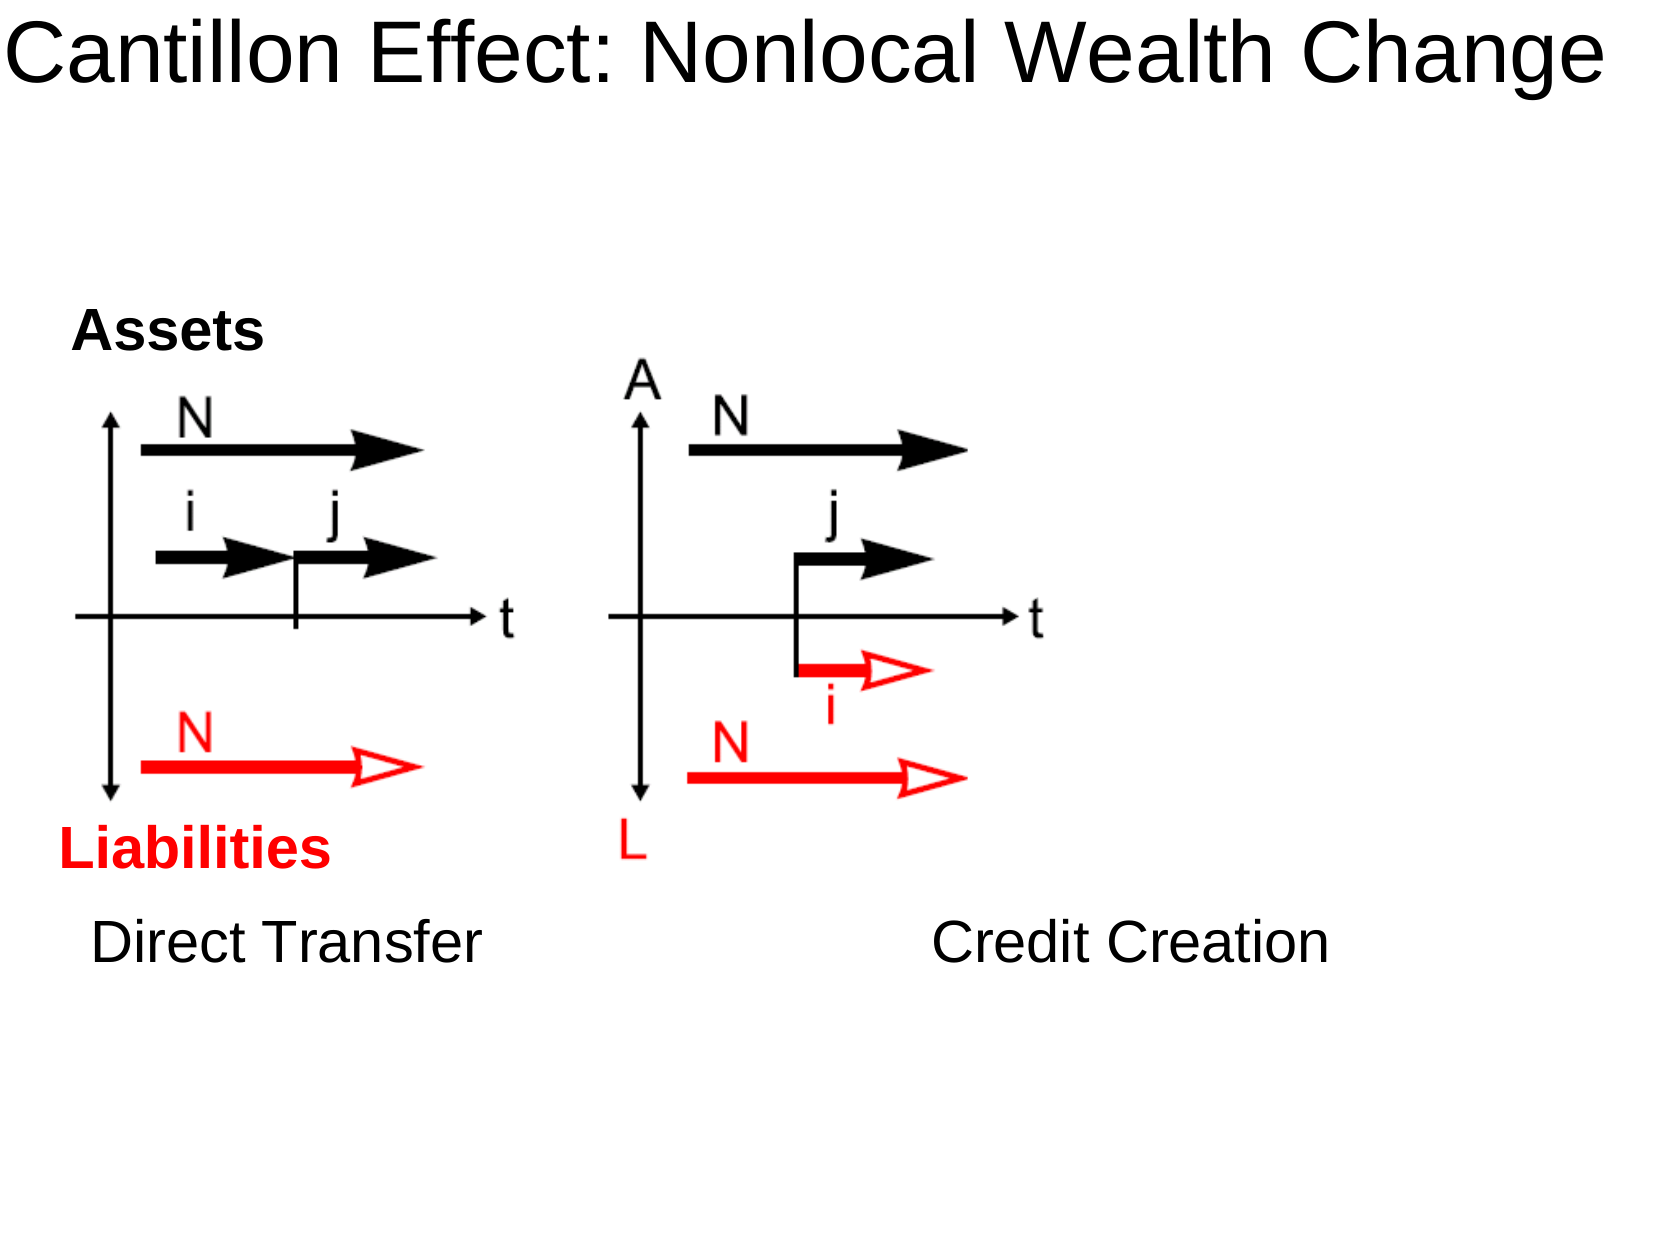

Cantillon Effect: Nonlocal Wealth Change
Assets
Liabilities
Direct Transfer
Credit Creation